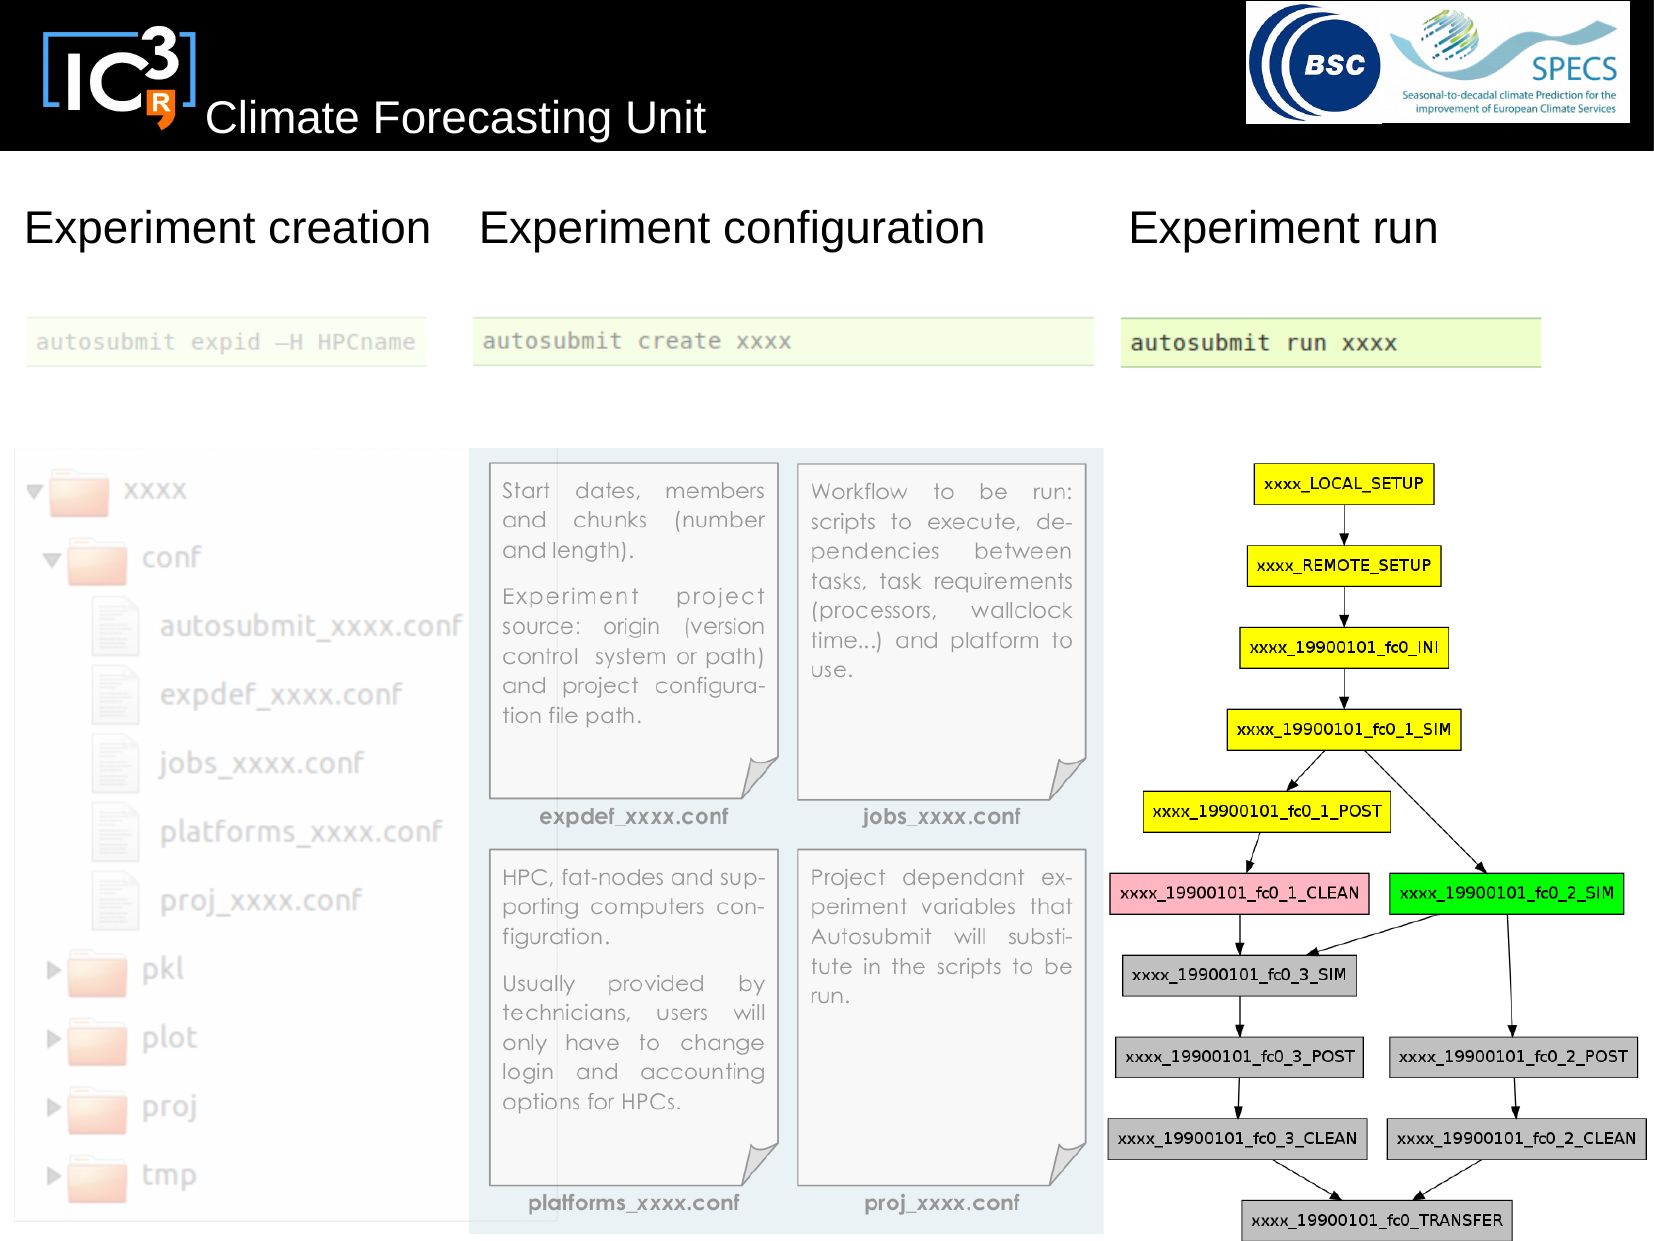

Experiment creation
Experiment configuration
Experiment run
13